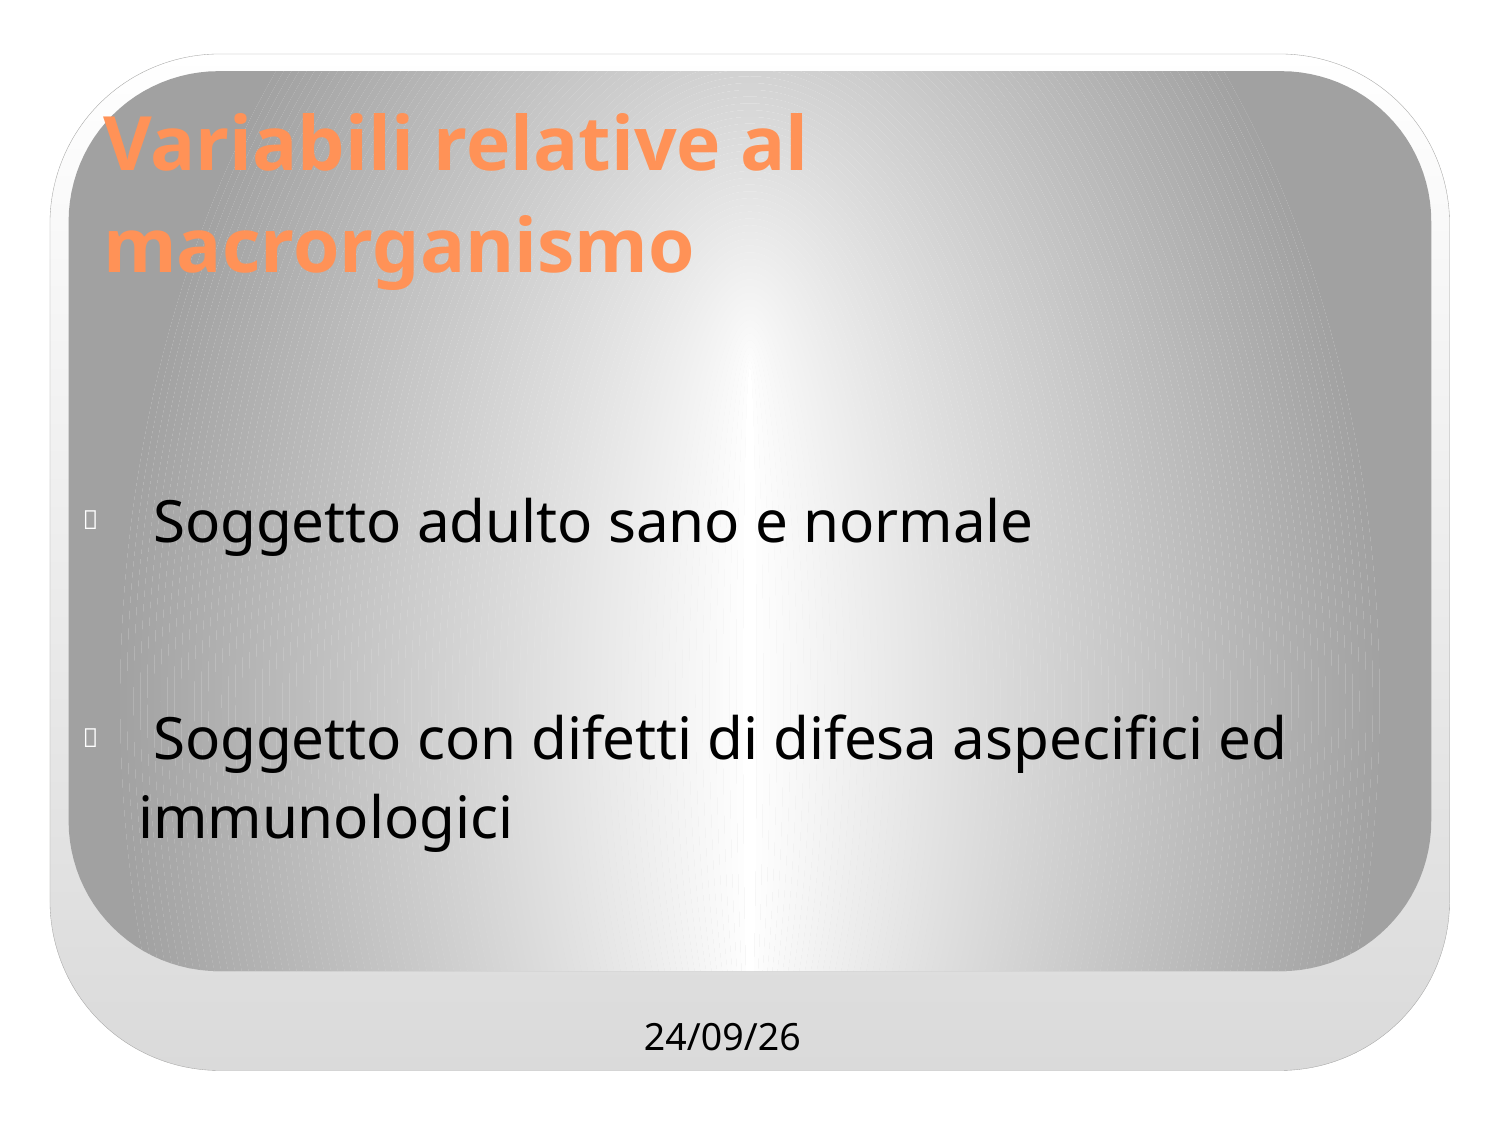

# Variabili relative al macrorganismo
 Soggetto adulto sano e normale
 Soggetto con difetti di difesa aspecifici ed immunologici